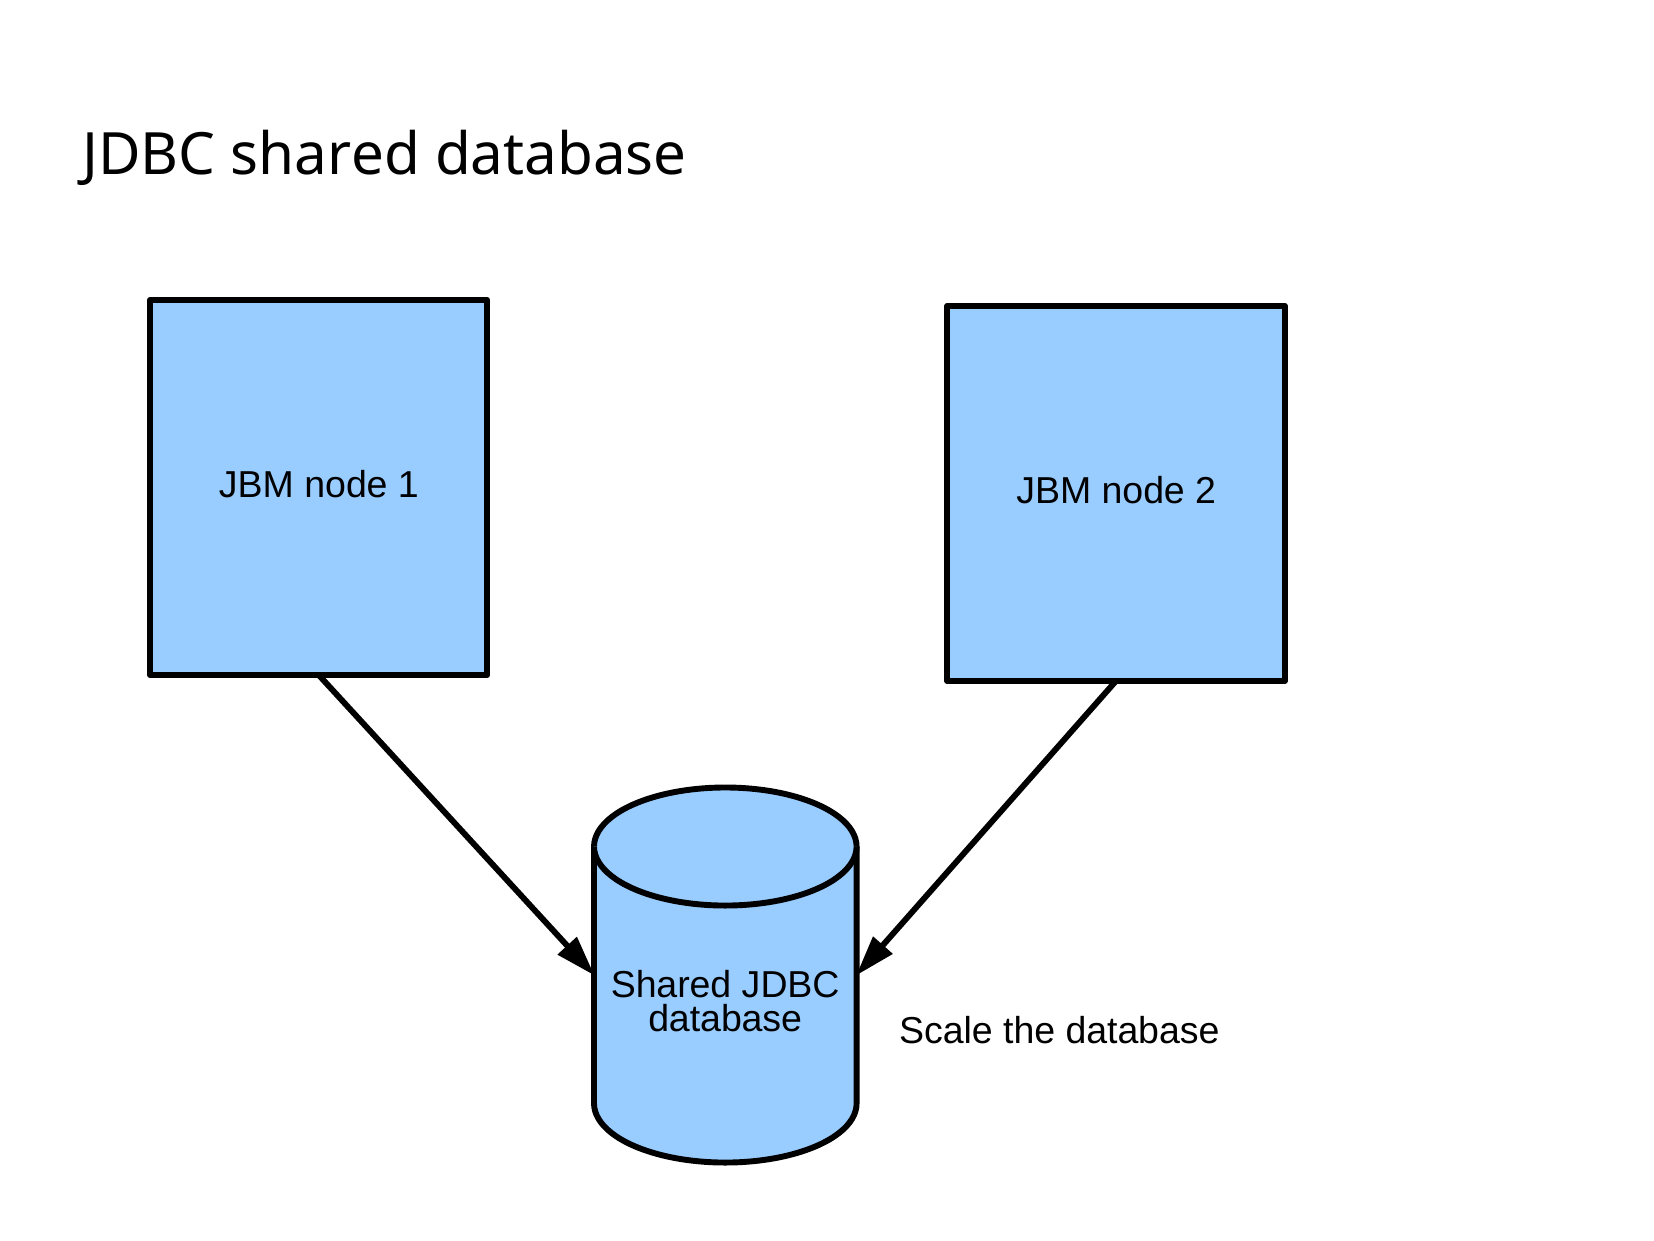

# JDBC shared database
JBM node 1
JBM node 2
Shared JDBC
database
Scale the database